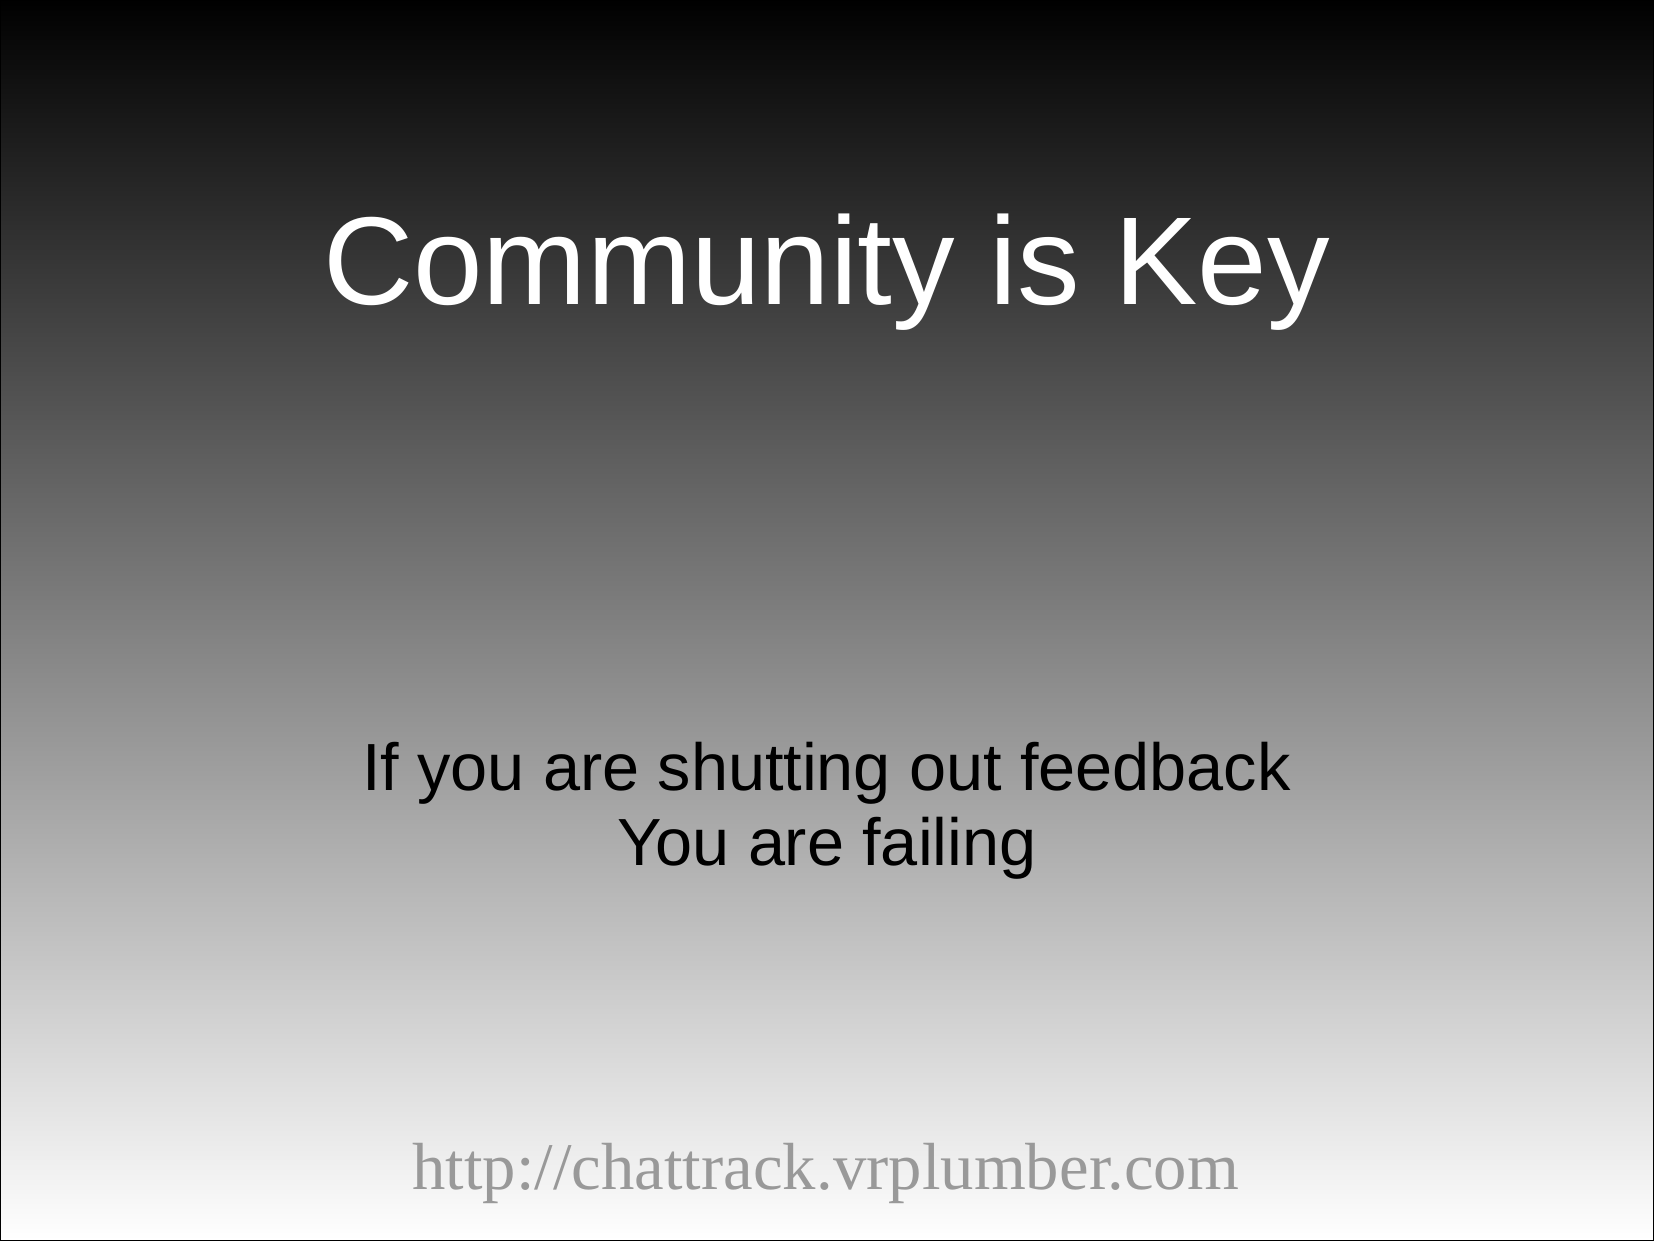

# Community is Key
If you are shutting out feedback
You are failing
http://chattrack.vrplumber.com
54